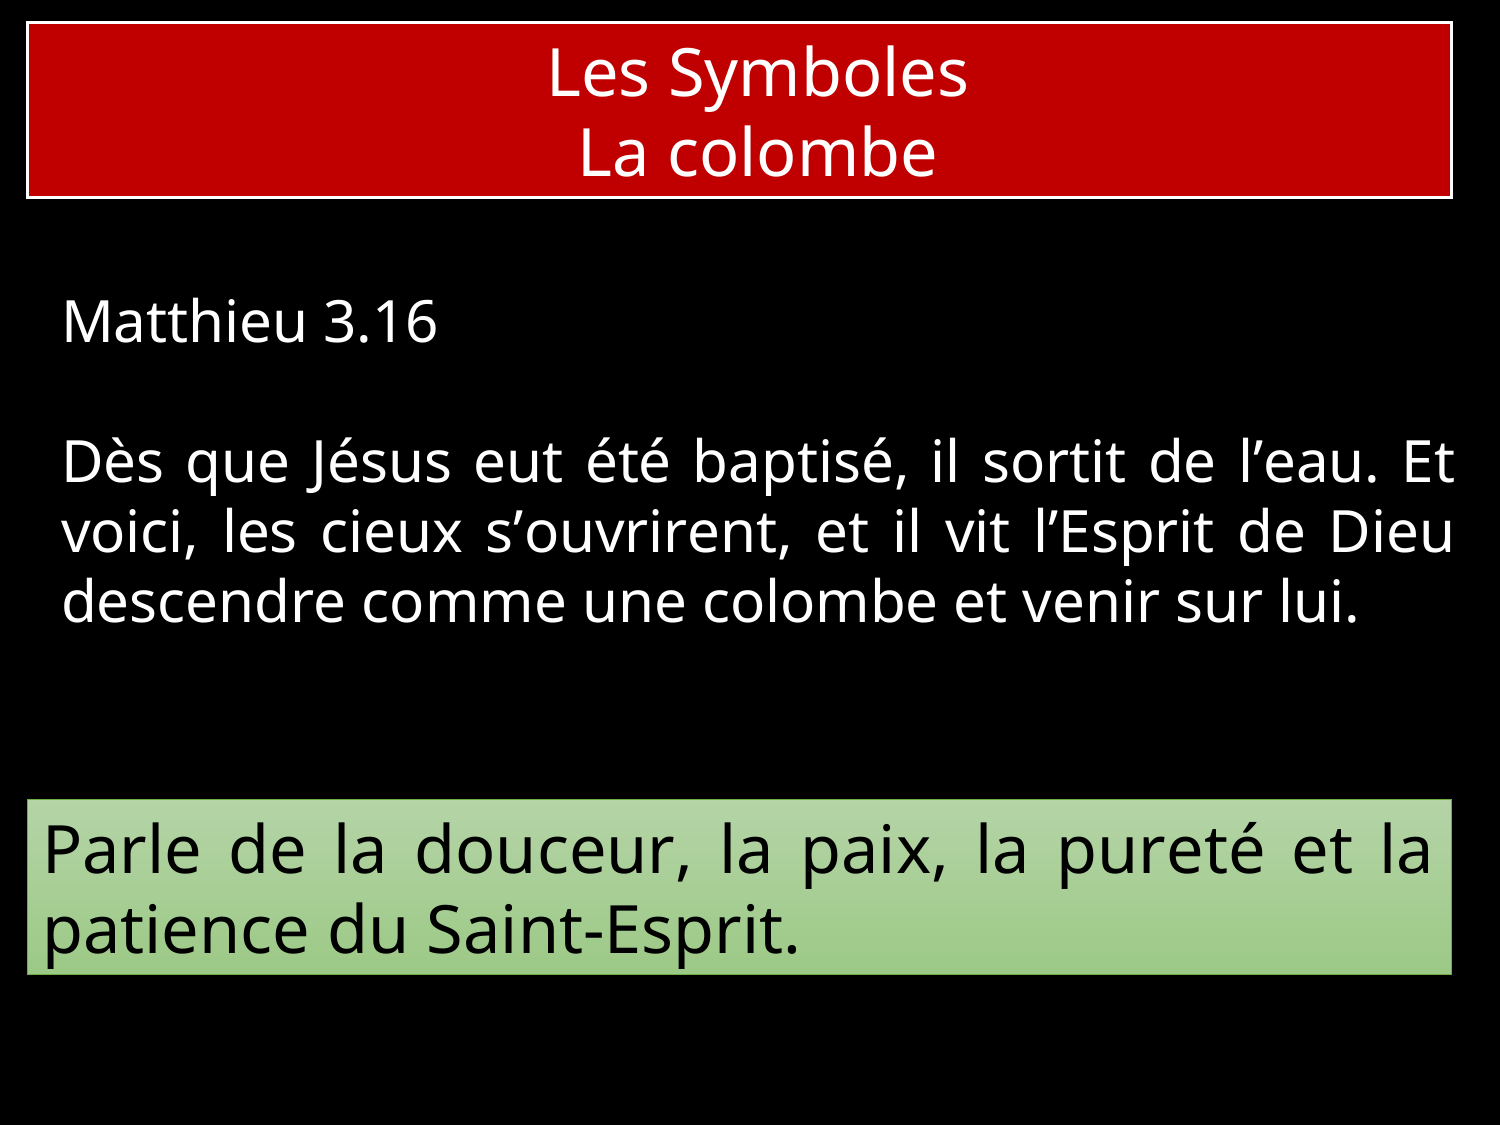

Les Symboles
La colombe
Matthieu 3.16
Dès que Jésus eut été baptisé, il sortit de l’eau. Et voici, les cieux s’ouvrirent, et il vit l’Esprit de Dieu descendre comme une colombe et venir sur lui.
Parle de la douceur, la paix, la pureté et la patience du Saint-Esprit.